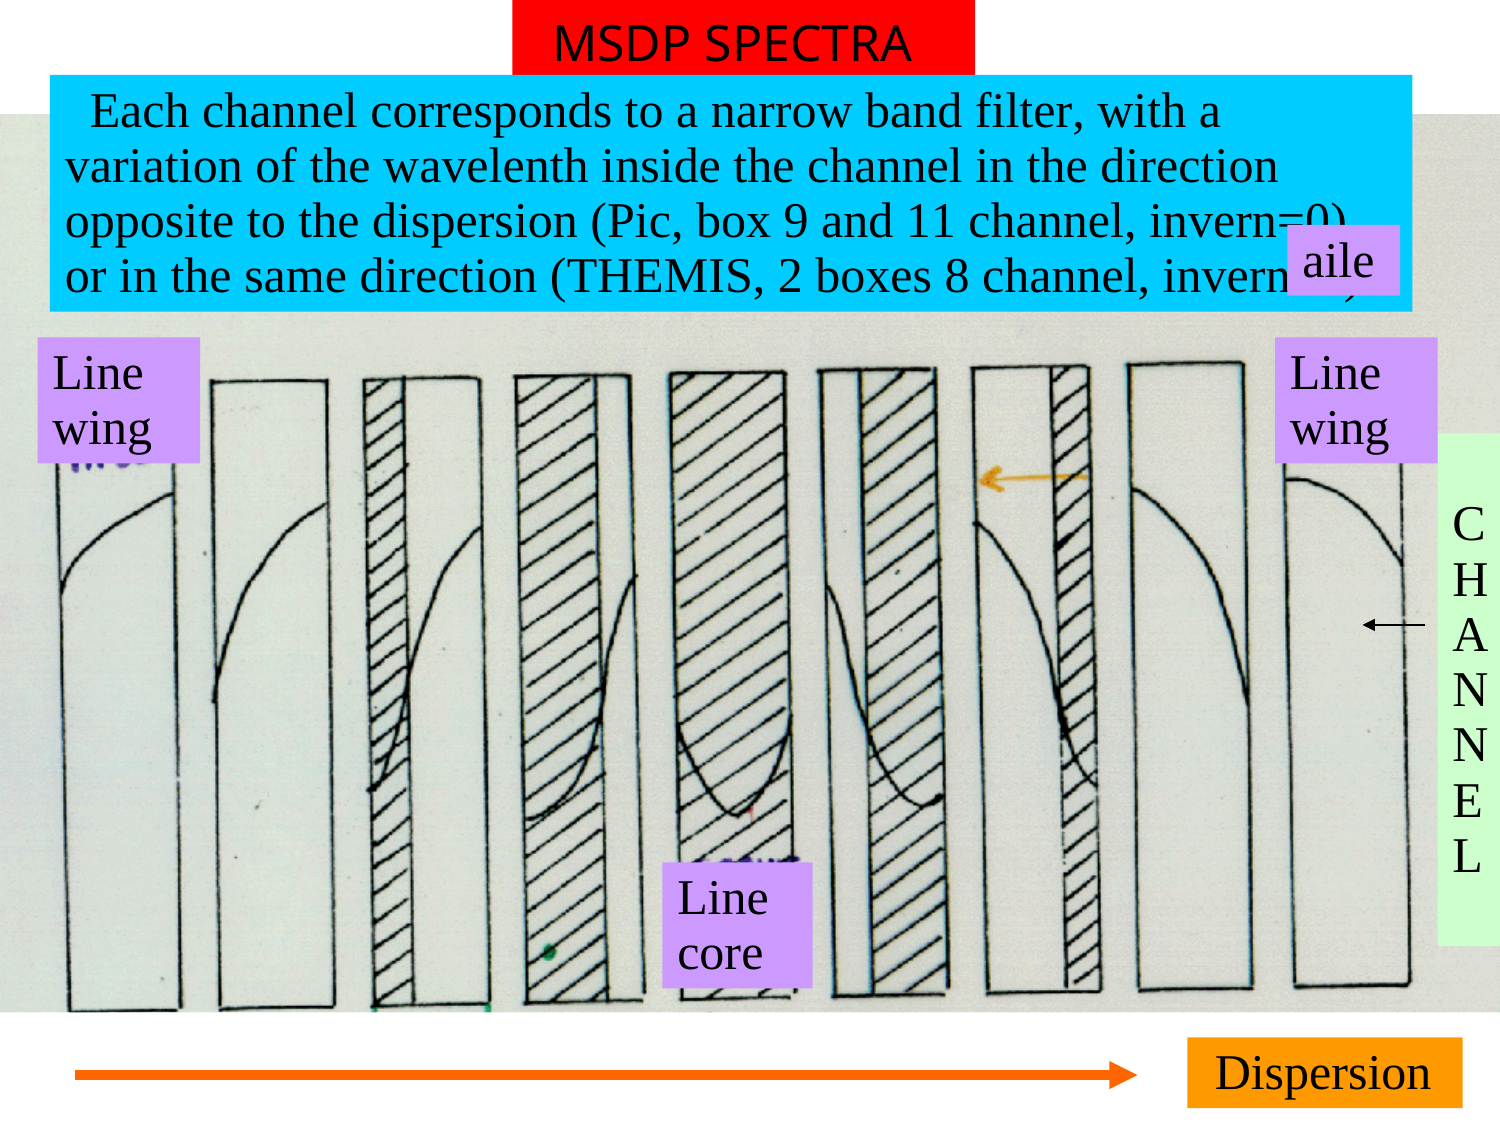

MSDP SPECTRA
 Each channel corresponds to a narrow band filter, with a variation of the wavelenth inside the channel in the direction opposite to the dispersion (Pic, box 9 and 11 channel, invern=0) or in the same direction (THEMIS, 2 boxes 8 channel, invern=1)
aile
Line wing
Line wing
CHANNEL
Line core
 Dispersion